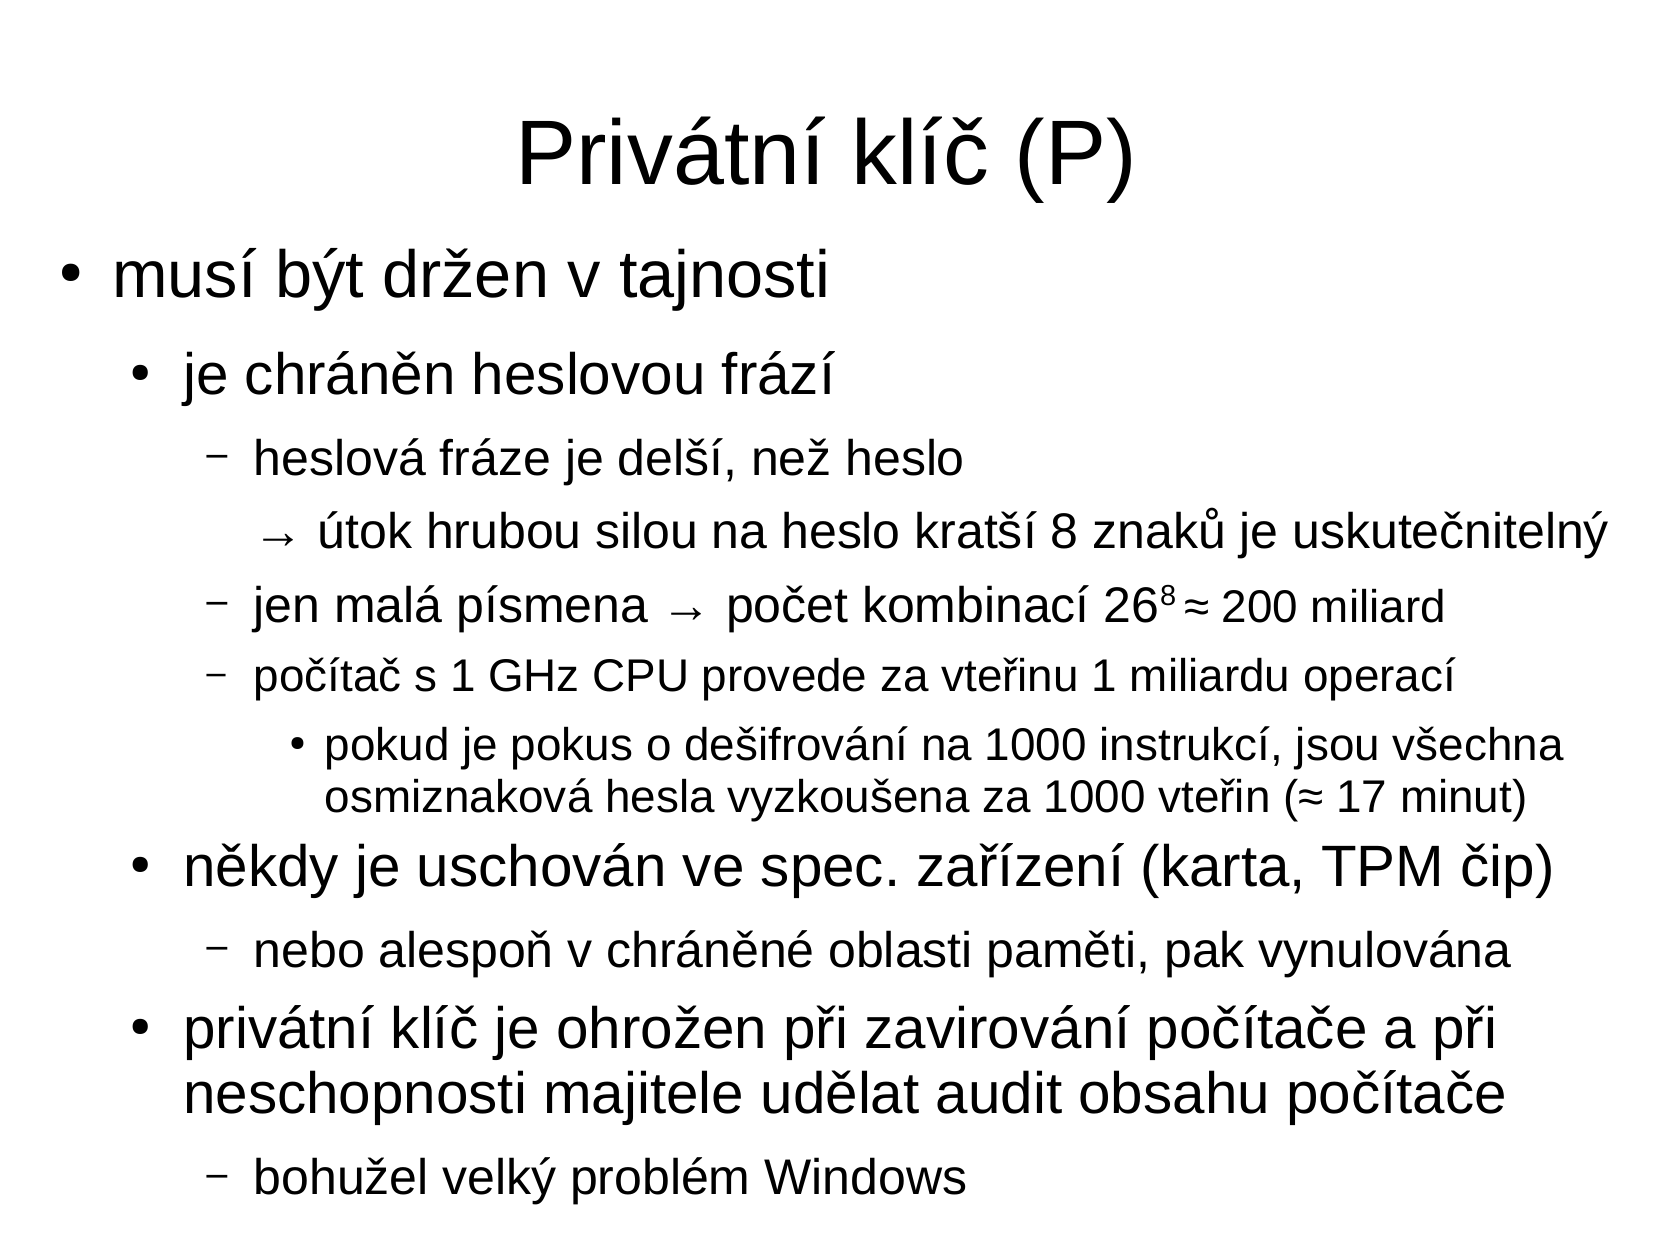

# Privátní klíč (P)
musí být držen v tajnosti
je chráněn heslovou frází
heslová fráze je delší, než heslo
→ útok hrubou silou na heslo kratší 8 znaků je uskutečnitelný
jen malá písmena → počet kombinací 268 ≈ 200 miliard
počítač s 1 GHz CPU provede za vteřinu 1 miliardu operací
pokud je pokus o dešifrování na 1000 instrukcí, jsou všechna osmiznaková hesla vyzkoušena za 1000 vteřin (≈ 17 minut)
někdy je uschován ve spec. zařízení (karta, TPM čip)
nebo alespoň v chráněné oblasti paměti, pak vynulována
privátní klíč je ohrožen při zavirování počítače a při neschopnosti majitele udělat audit obsahu počítače
bohužel velký problém Windows